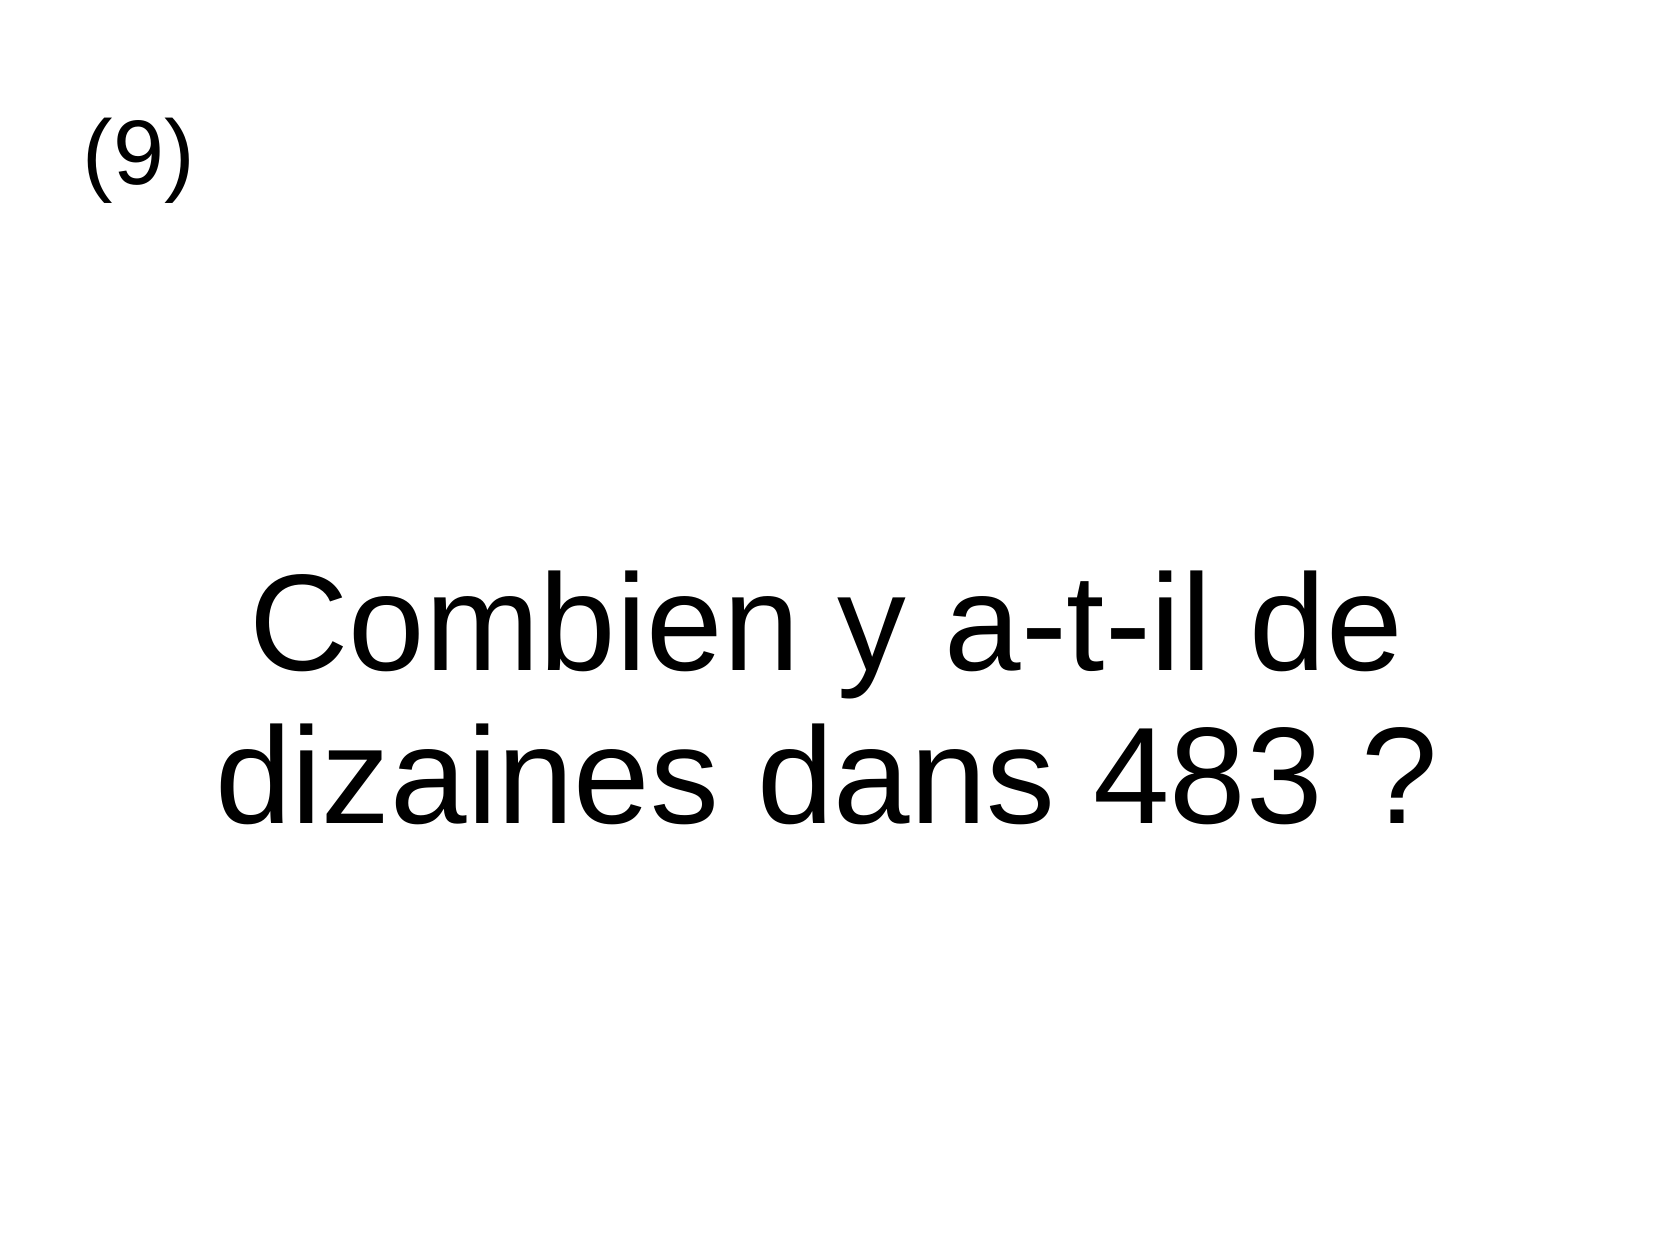

# (9)
Combien y a-t-il de dizaines dans 483 ?